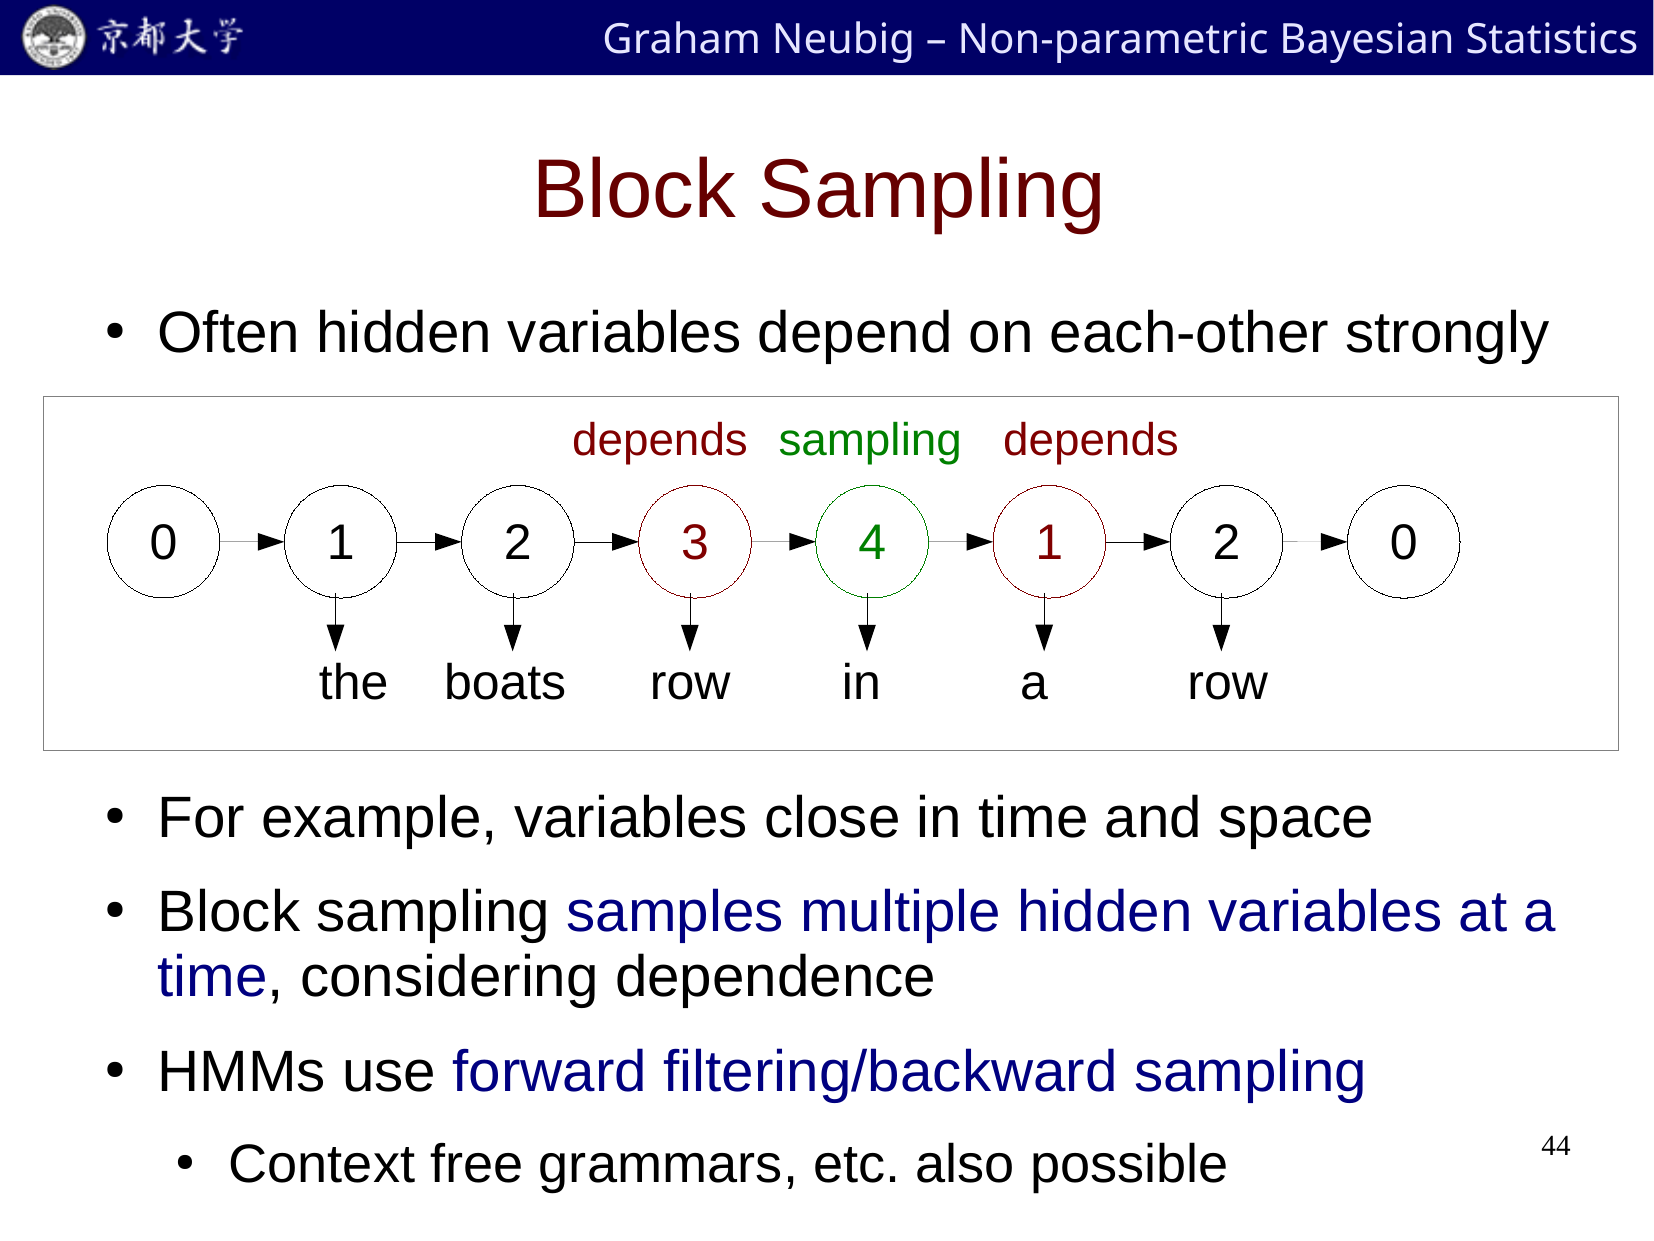

# Block Sampling
Often hidden variables depend on each-other strongly
For example, variables close in time and space
Block sampling samples multiple hidden variables at a time, considering dependence
HMMs use forward filtering/backward sampling
Context free grammars, etc. also possible
sampling
depends
depends
0
4
1
2
3
1
2
0
the boats row in a row
44